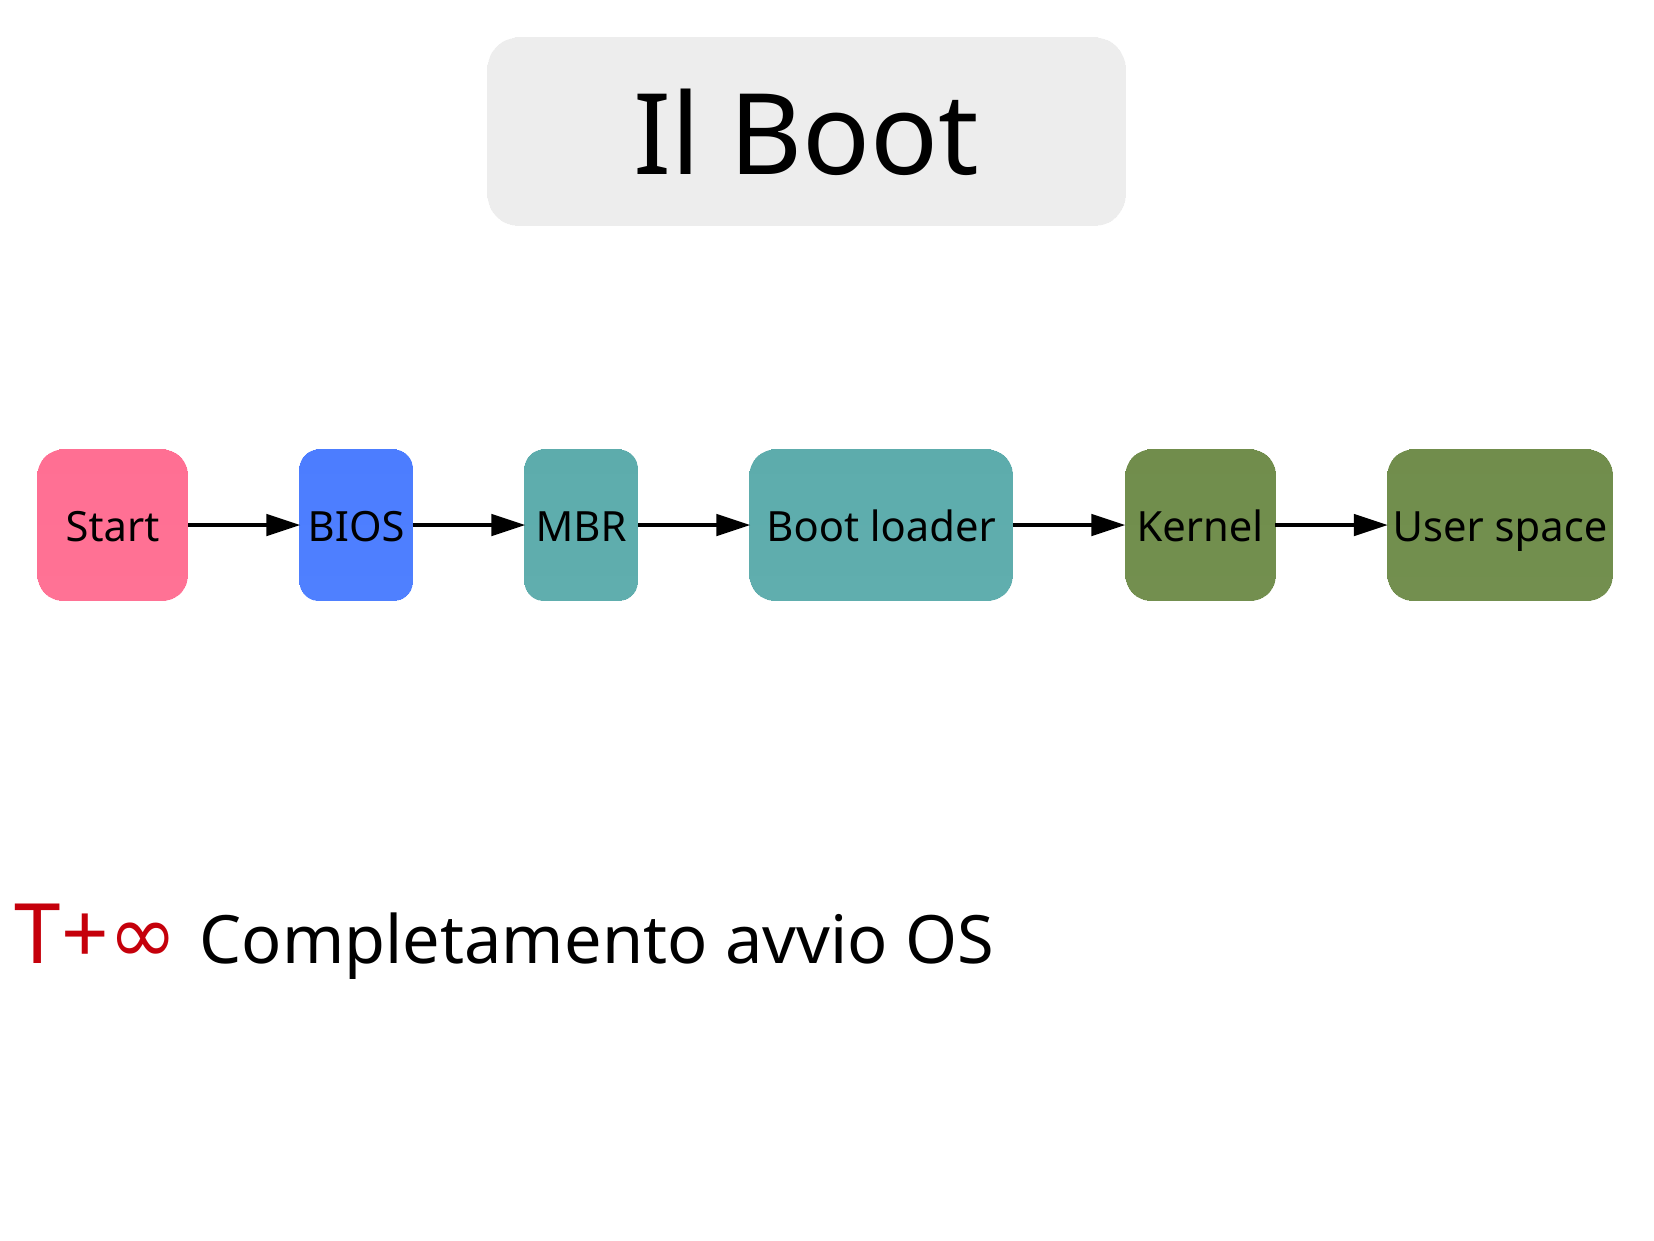

Il Boot
Start
BIOS
MBR
Boot loader
Kernel
User space
T+∞ Completamento avvio OS